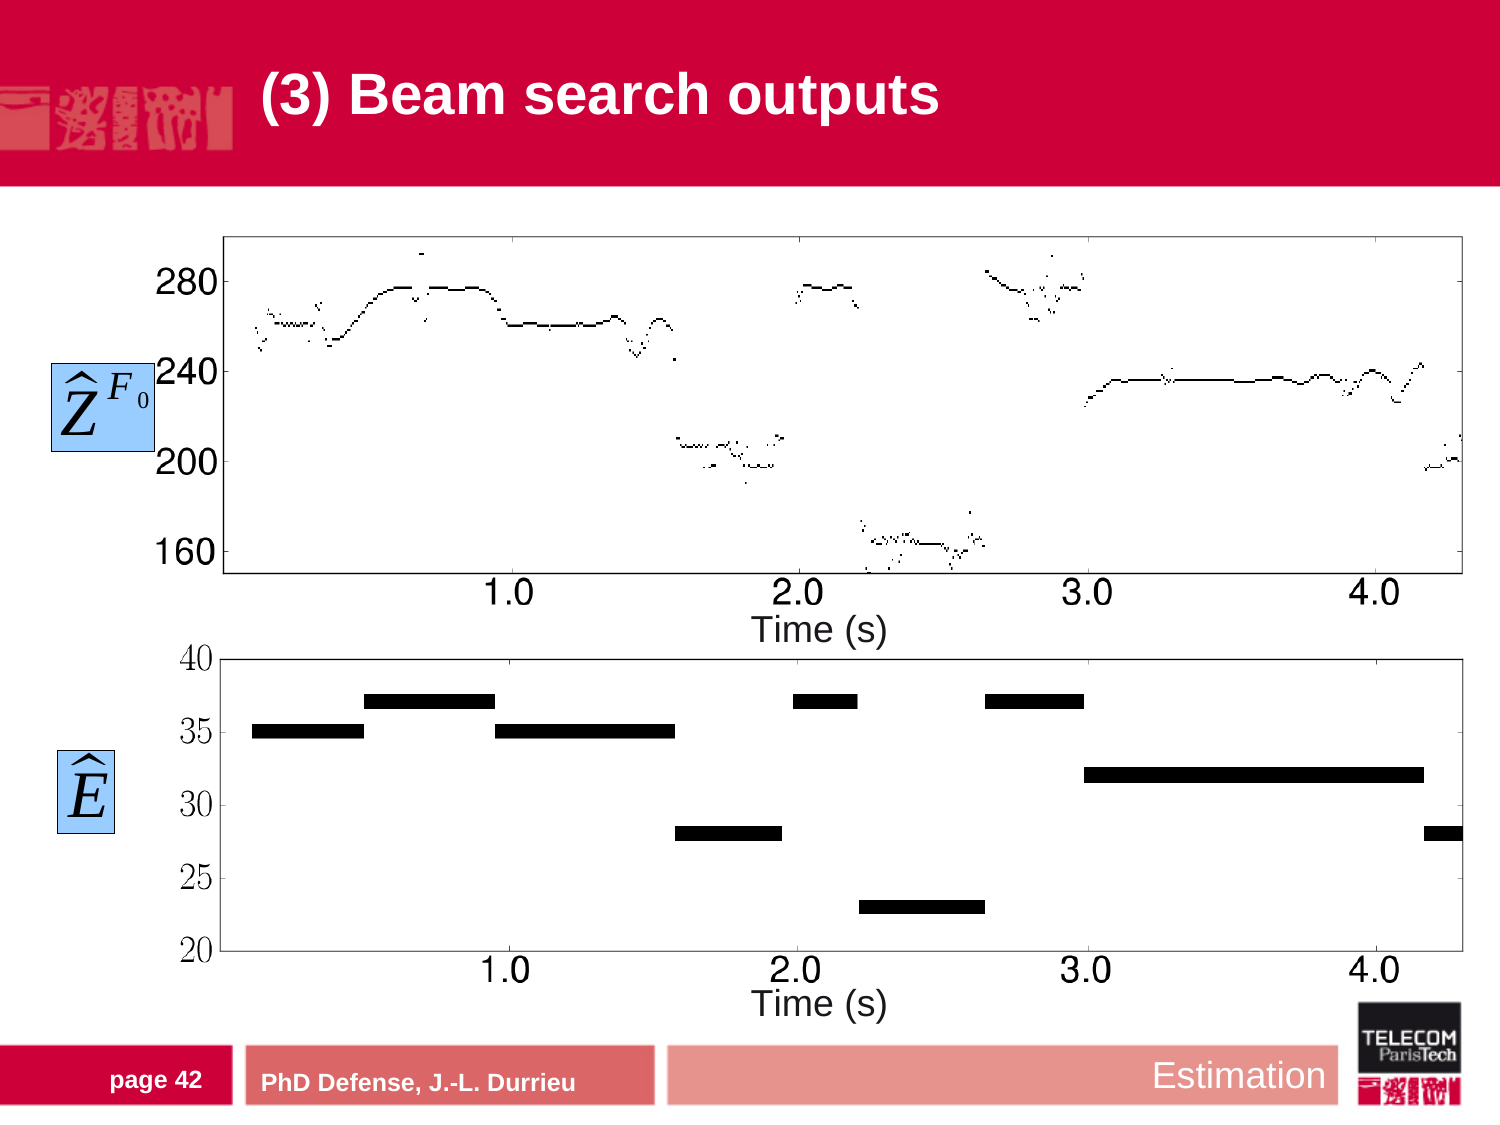

# (3) Beam search outputs
Time (s)
Time (s)
Estimation
42